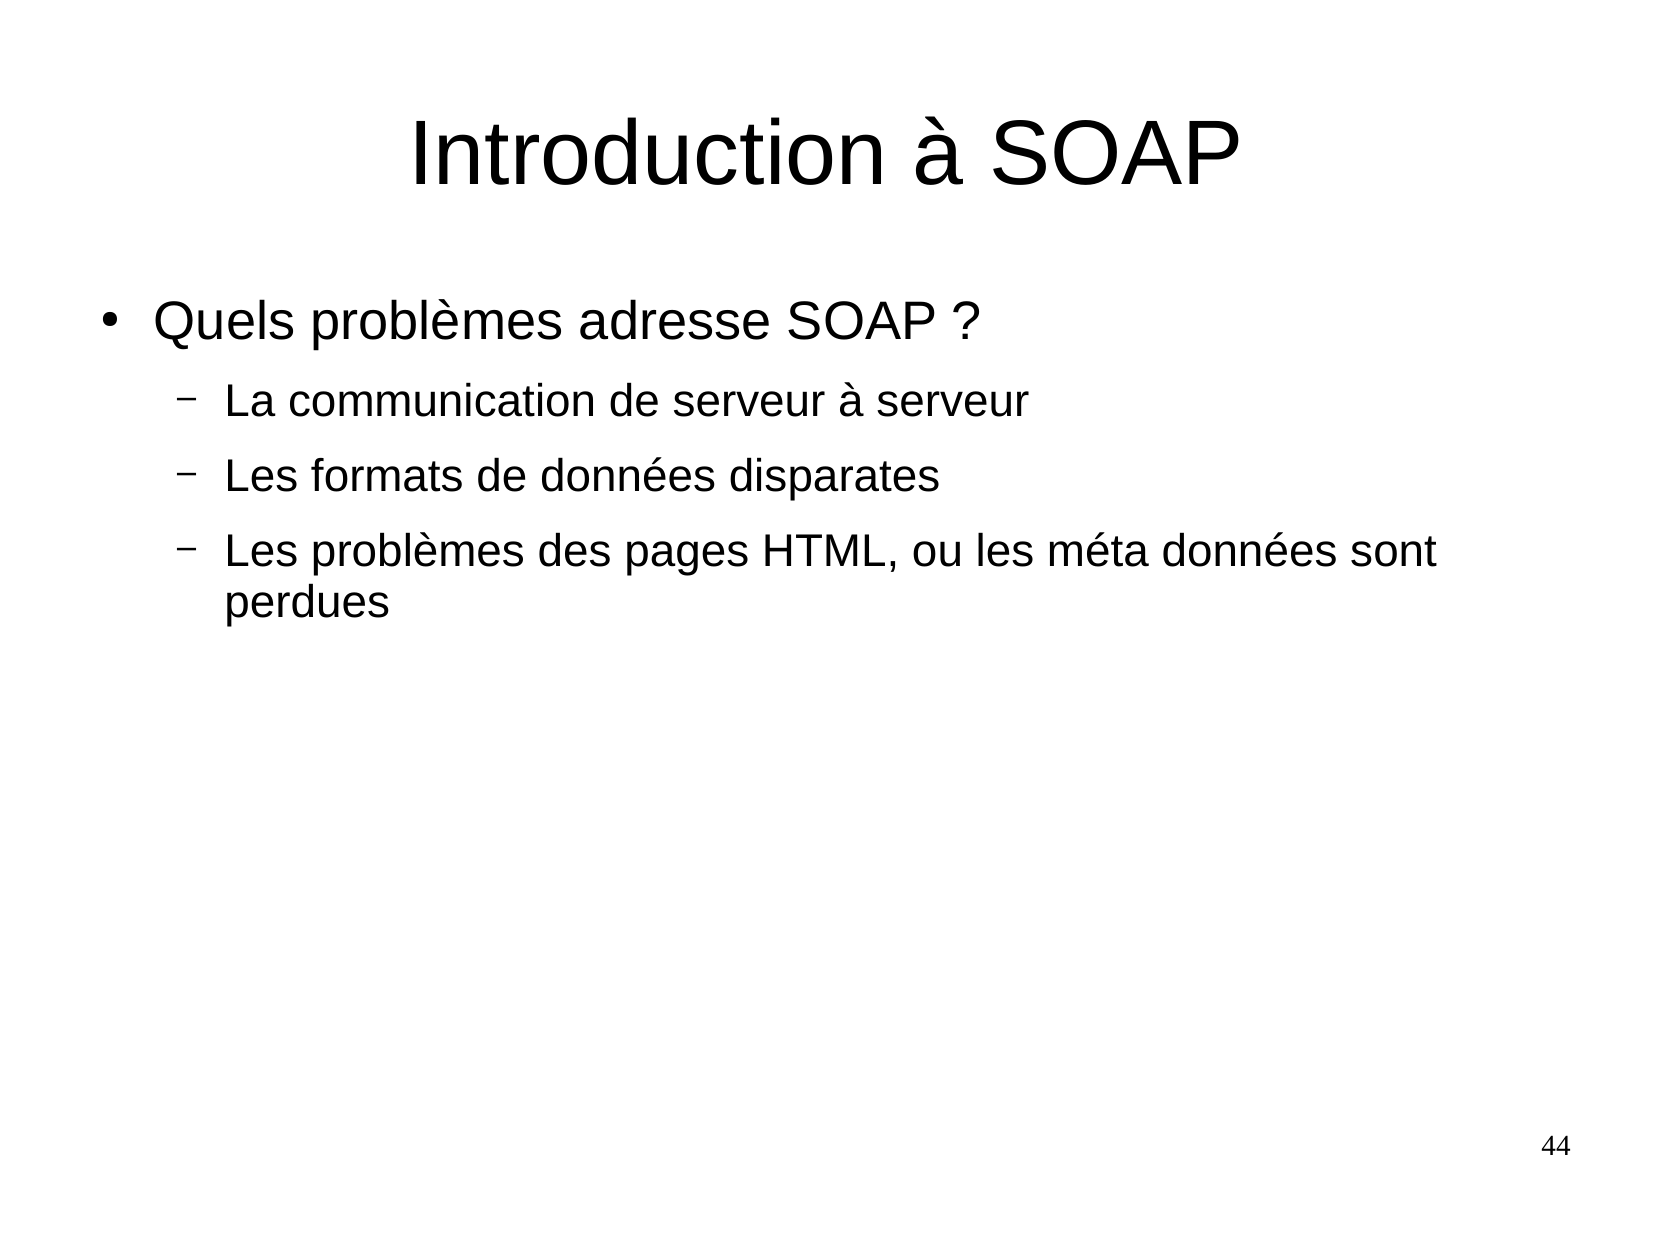

# Introduction à SOAP
Quels problèmes adresse SOAP ?
La communication de serveur à serveur
Les formats de données disparates
Les problèmes des pages HTML, ou les méta données sont perdues
44